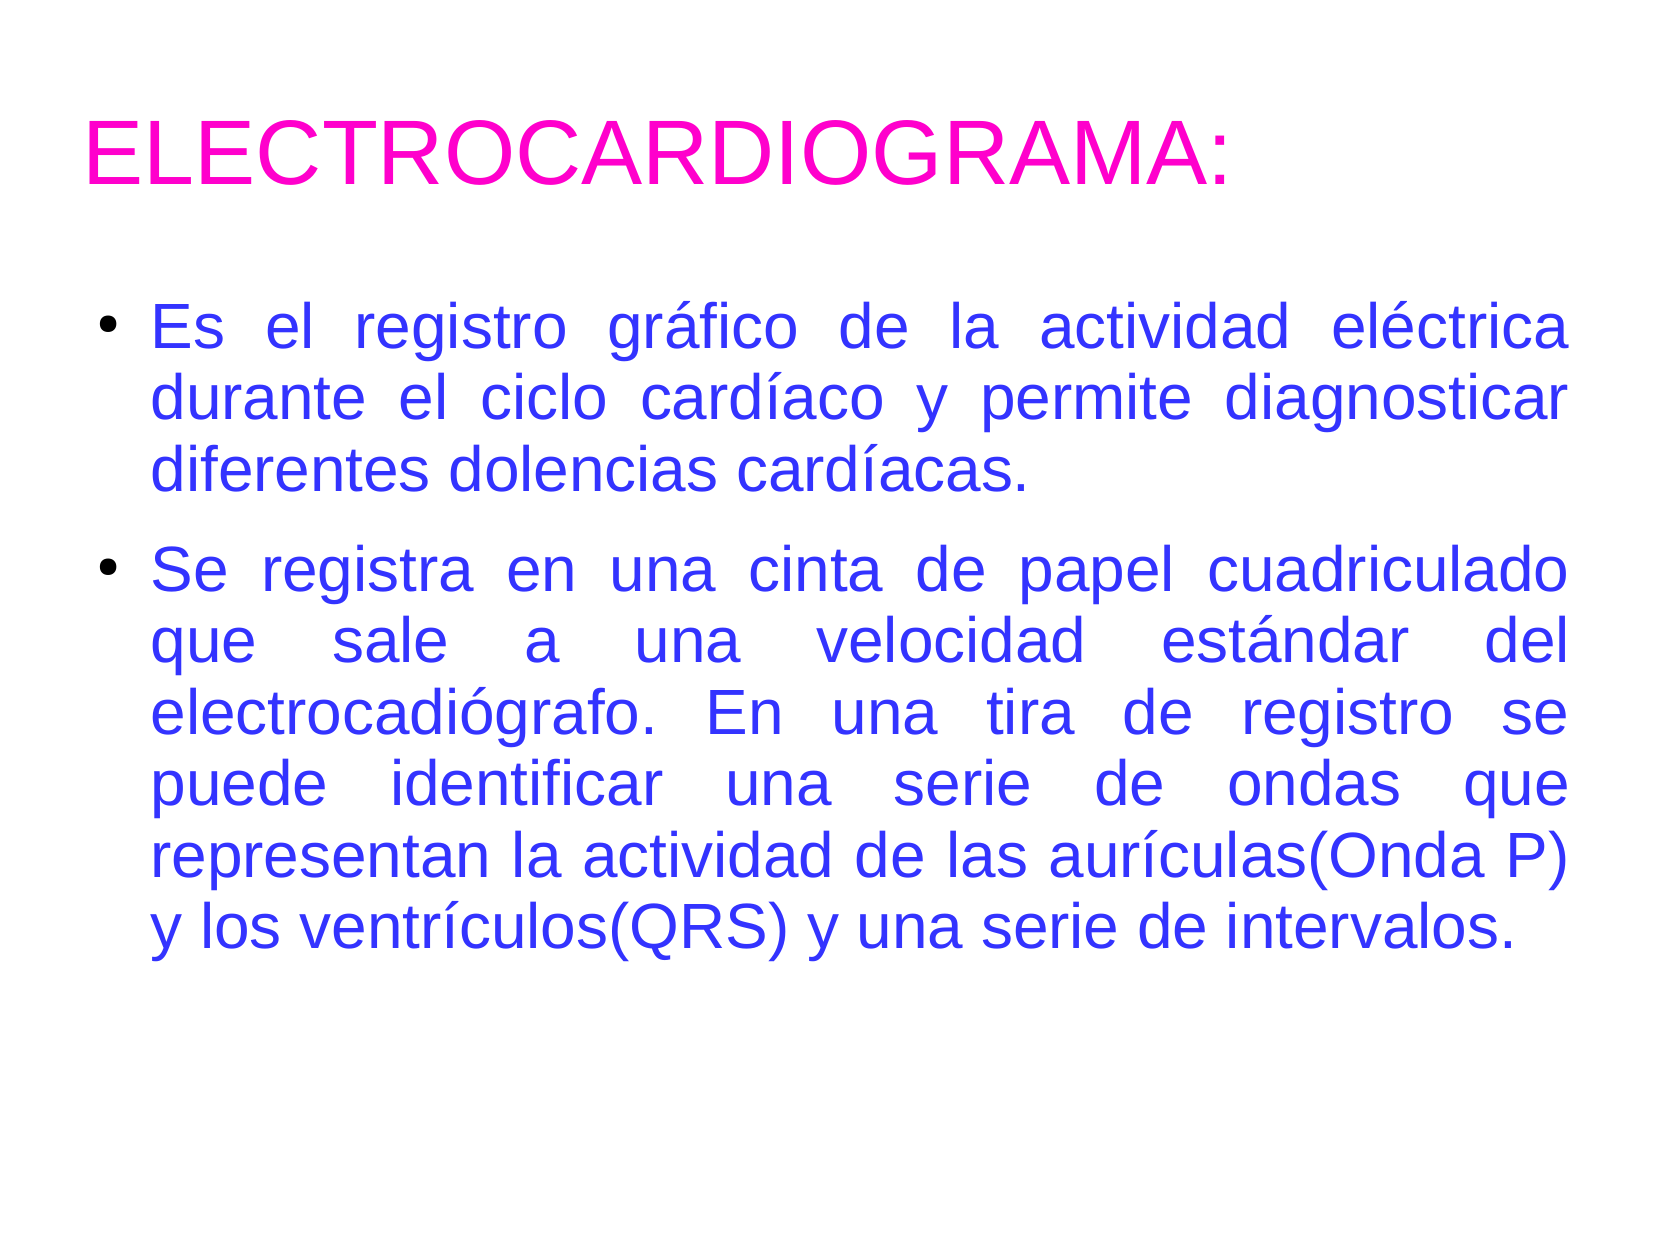

# ELECTROCARDIOGRAMA:
Es el registro gráfico de la actividad eléctrica durante el ciclo cardíaco y permite diagnosticar diferentes dolencias cardíacas.
Se registra en una cinta de papel cuadriculado que sale a una velocidad estándar del electrocadiógrafo. En una tira de registro se puede identificar una serie de ondas que representan la actividad de las aurículas(Onda P) y los ventrículos(QRS) y una serie de intervalos.